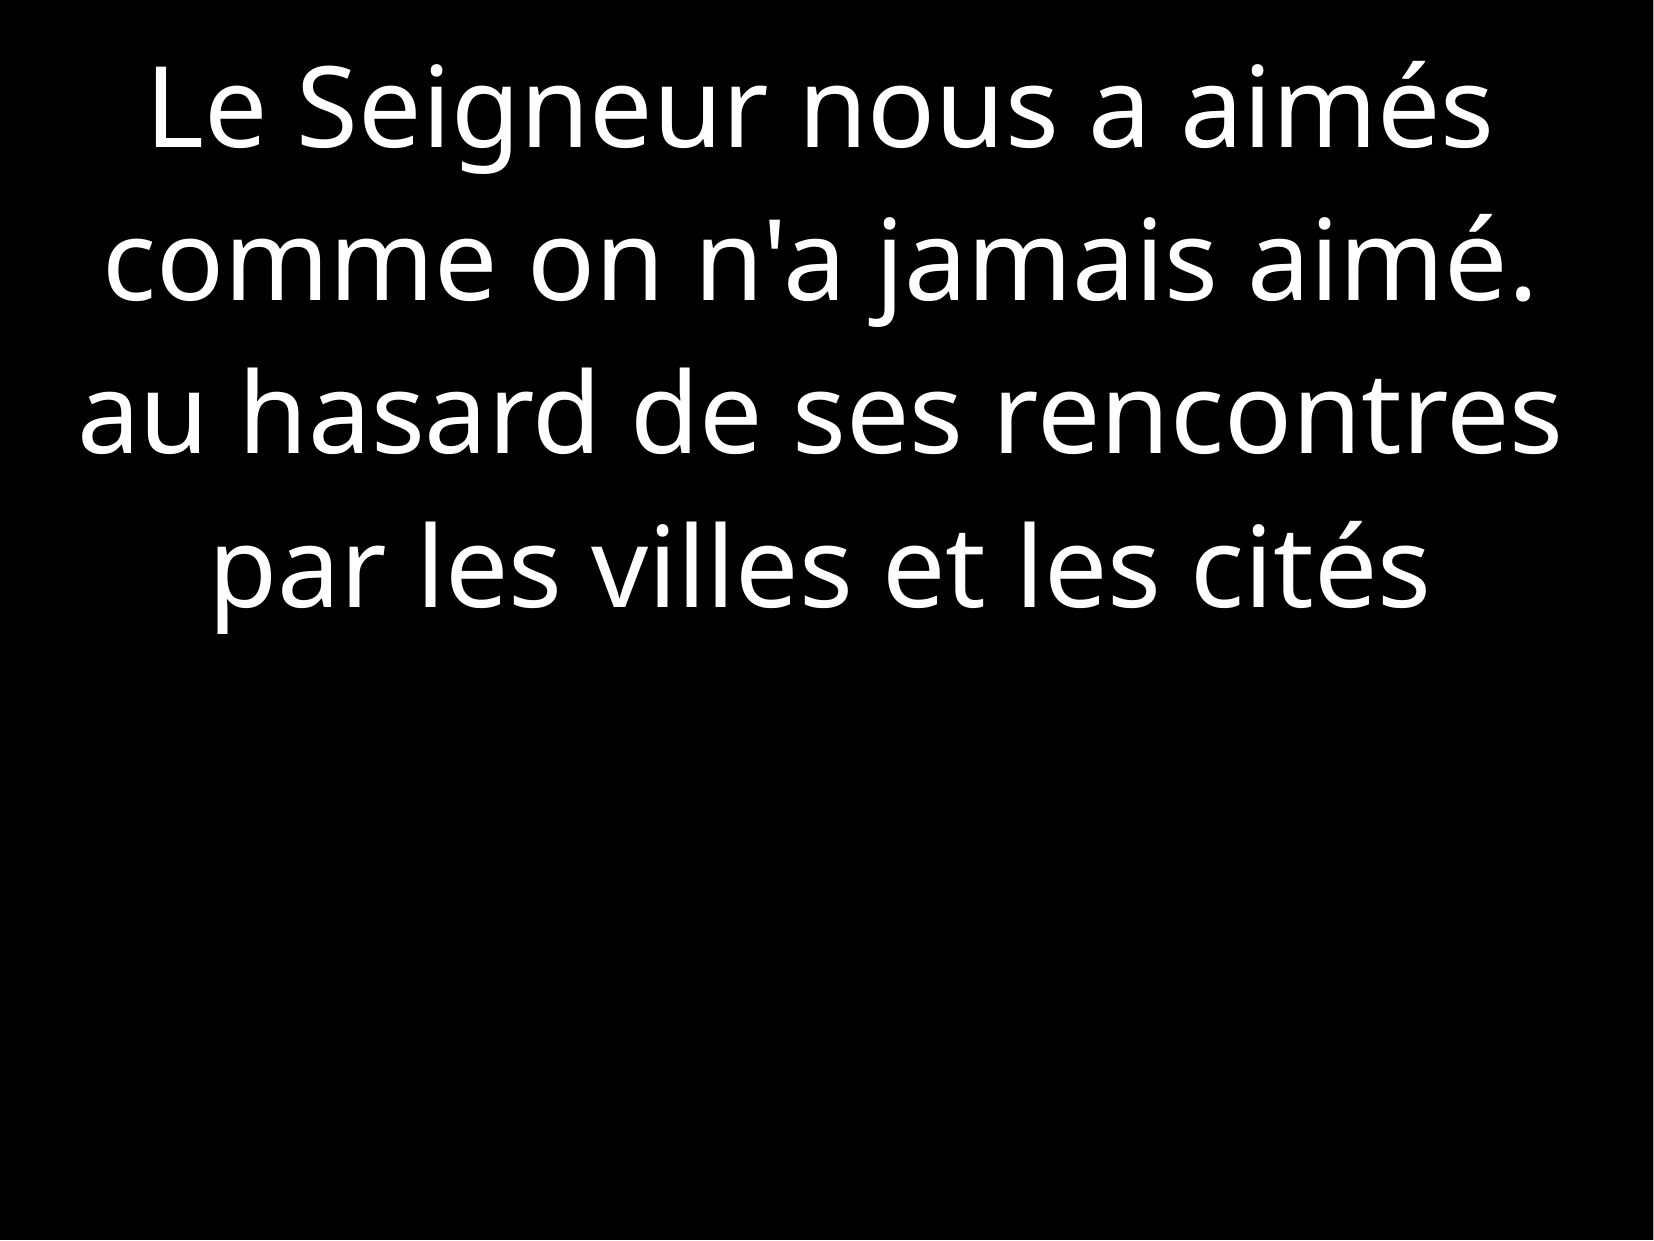

# Le Seigneur nous a aimés comme on n'a jamais aimé.
au hasard de ses rencontres par les villes et les cités